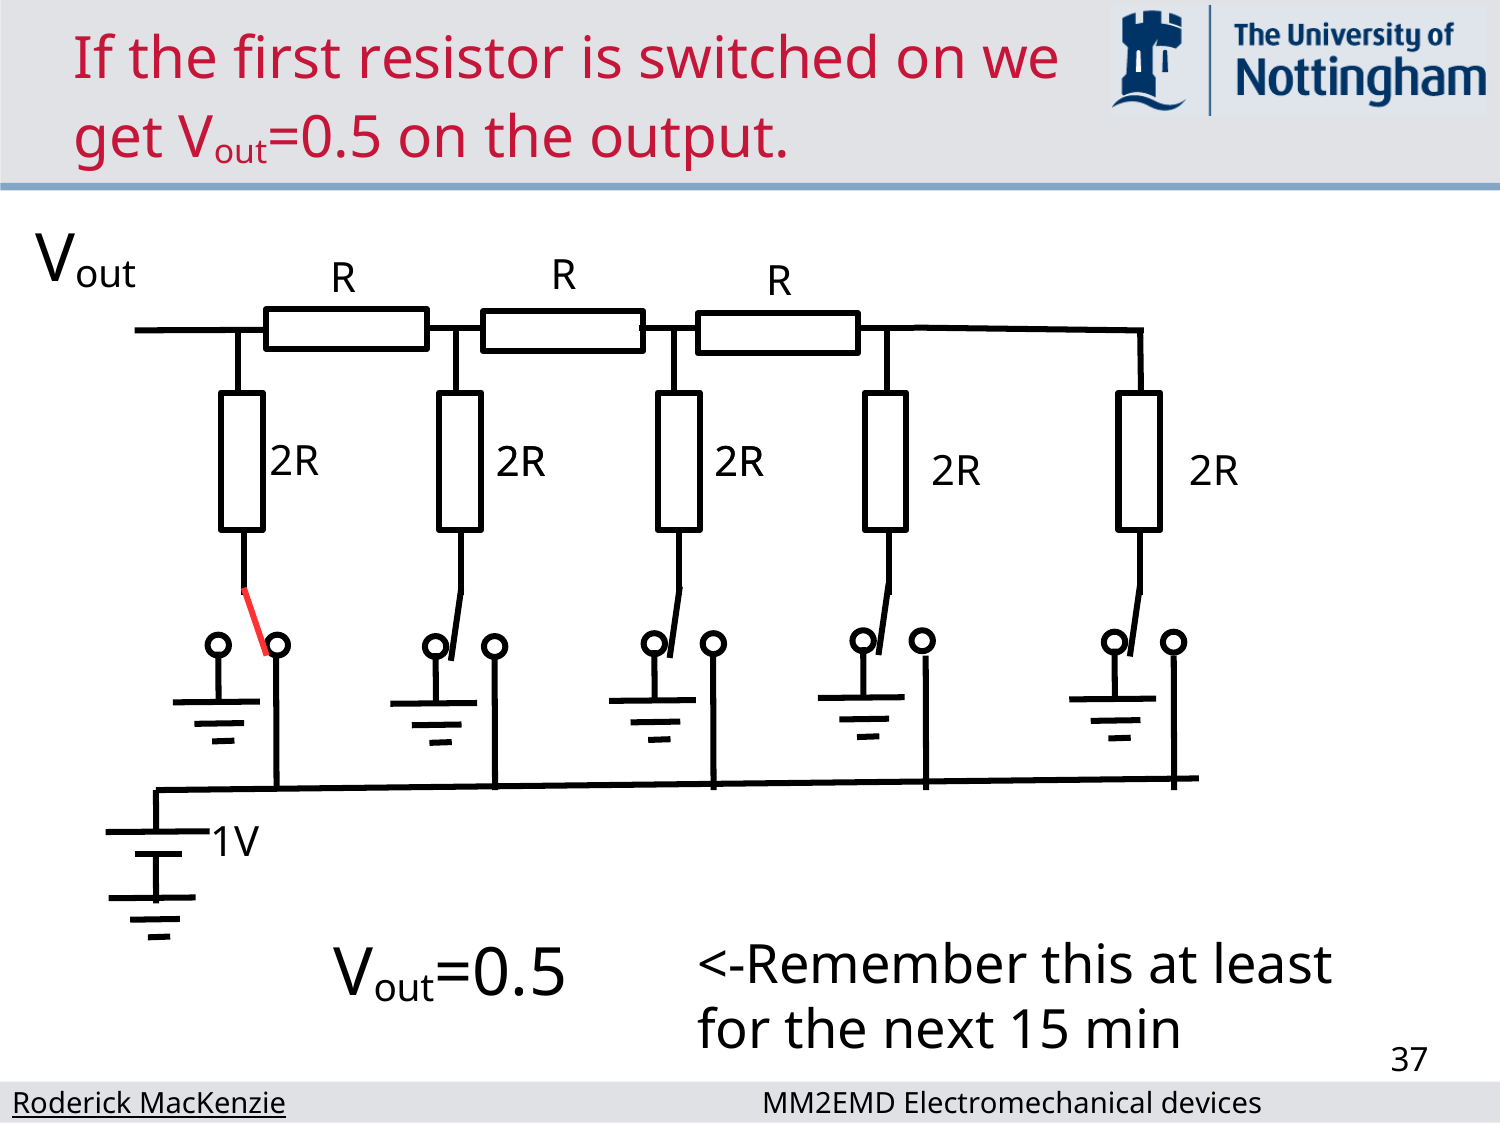

# If the first resistor is switched on we get Vout=0.5 on the output.
Vout
R
R
R
2R
2R
2R
2R
2R
2R
2R
1V
Vout=0.5
<-Remember this at least for the next 15 min